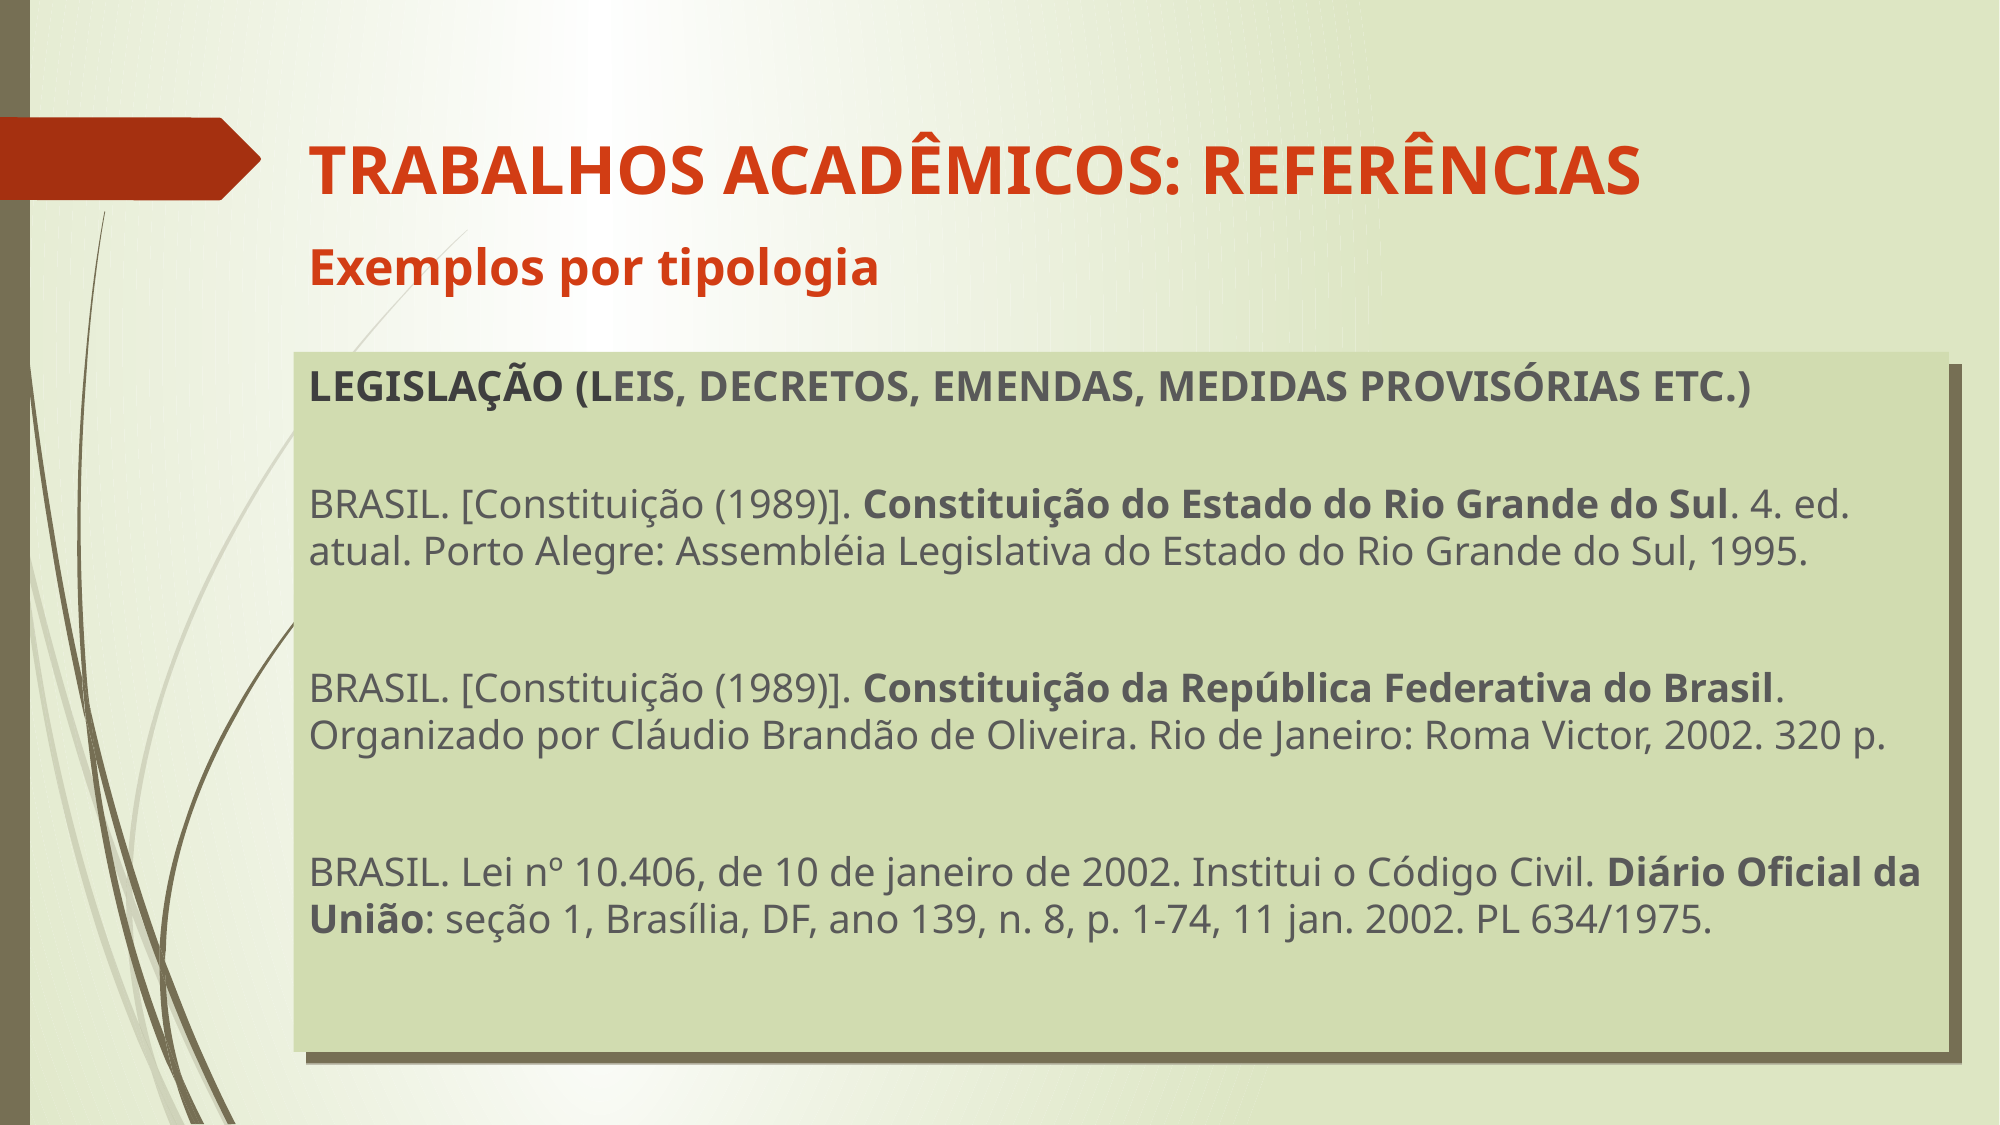

TRABALHOS ACADÊMICOS: REFERÊNCIAS
Exemplos por tipologia
# LEGISLAÇÃO (LEIS, DECRETOS, EMENDAS, MEDIDAS PROVISÓRIAS ETC.)
BRASIL. [Constituição (1989)]. Constituição do Estado do Rio Grande do Sul. 4. ed. atual. Porto Alegre: Assembléia Legislativa do Estado do Rio Grande do Sul, 1995.
BRASIL. [Constituição (1989)]. Constituição da República Federativa do Brasil. Organizado por Cláudio Brandão de Oliveira. Rio de Janeiro: Roma Victor, 2002. 320 p.
BRASIL. Lei nº 10.406, de 10 de janeiro de 2002. Institui o Código Civil. Diário Oficial da União: seção 1, Brasília, DF, ano 139, n. 8, p. 1-74, 11 jan. 2002. PL 634/1975.